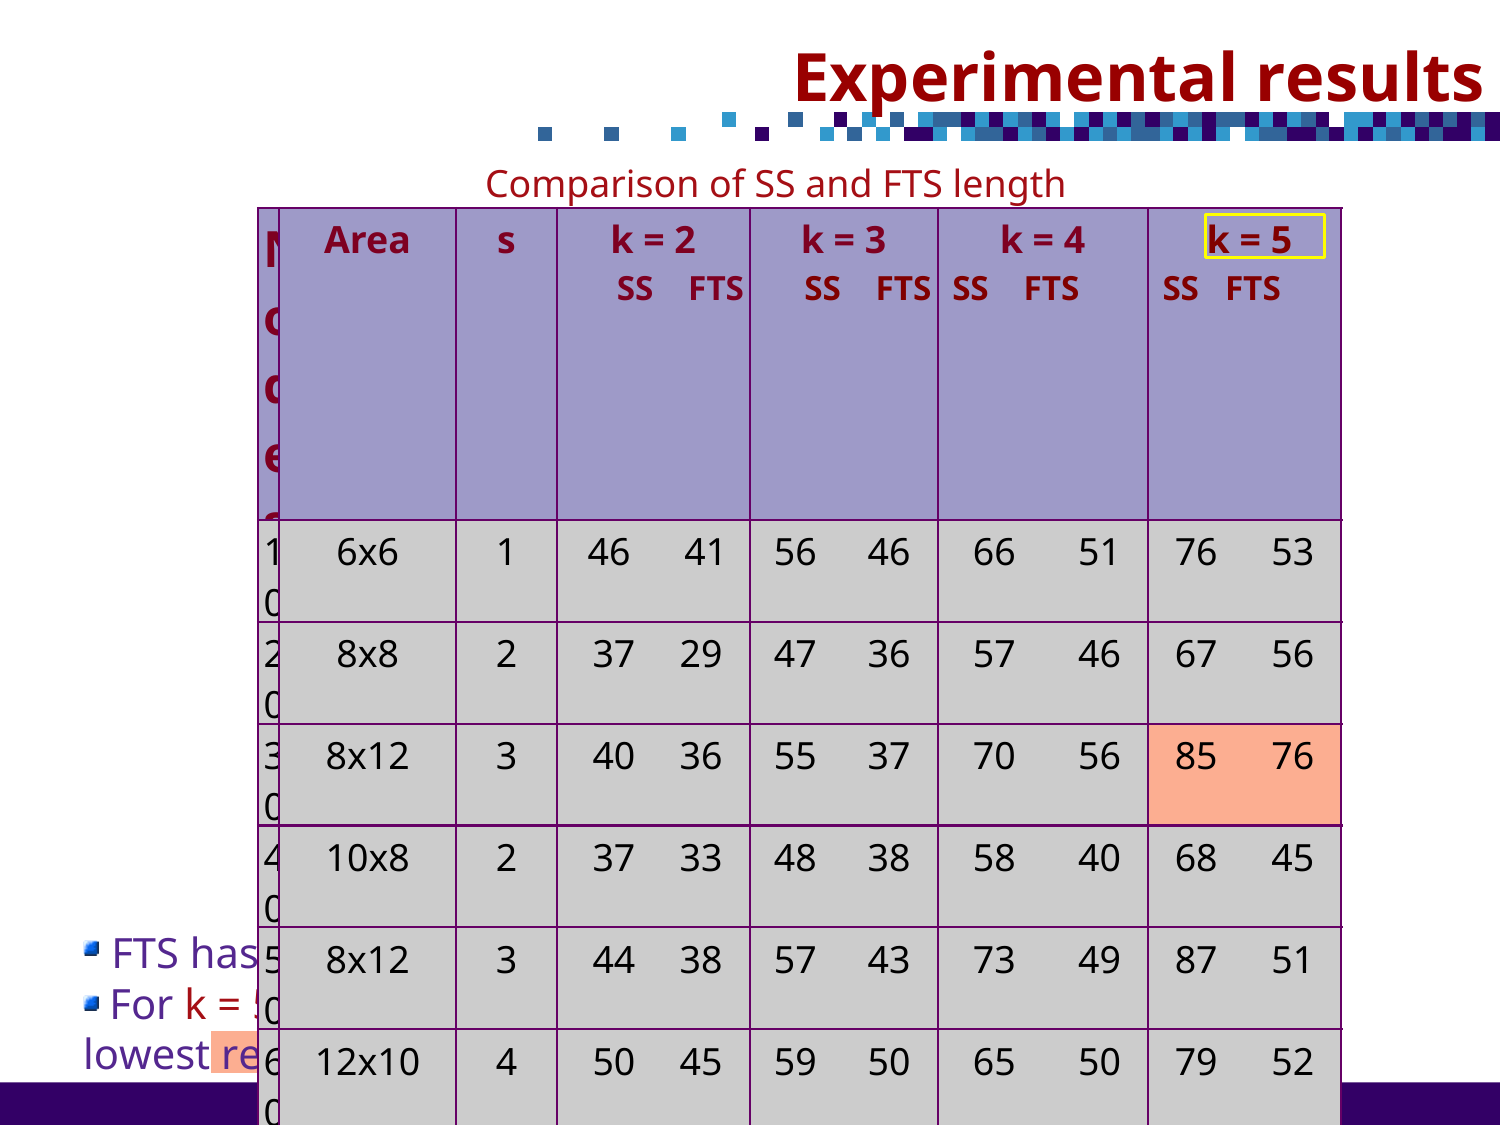

Experimental results
Comparison of SS and FTS length
#
| Nodes | Area | s | k = 2 SS FTS | | k = 3 SS FTS | | k = 4 SS FTS | | k = 5 SS FTS | |
| --- | --- | --- | --- | --- | --- | --- | --- | --- | --- | --- |
| 10 | 6x6 | 1 | 46 | 41 | 56 | 46 | 66 | 51 | 76 | 53 |
| 20 | 8x8 | 2 | 37 | 29 | 47 | 36 | 57 | 46 | 67 | 56 |
| 30 | 8x12 | 3 | 40 | 36 | 55 | 37 | 70 | 56 | 85 | 76 |
| 40 | 10x8 | 2 | 37 | 33 | 48 | 38 | 58 | 40 | 68 | 45 |
| 50 | 8x12 | 3 | 44 | 38 | 57 | 43 | 73 | 49 | 87 | 51 |
| 60 | 12x10 | 4 | 50 | 45 | 59 | 50 | 65 | 50 | 79 | 52 |
| 70 | 10x12 | 4 | 65 | 60 | 82 | 63 | 102 | 66 | 122 | 74 |
| IVD (25) | 10x10 | 2 | 36 | 31 | 41 | 36 | 51 | 36 | 61 | 41 |
| PRT (134) | 15x15 | 6 | 88 | 68 | 114 | 73 | 145 | 76 | 176 | 84 |
 FTS has better completion time than SS as k increases
 For k = 5, we obtained an average improvement of 52.4%, lowest result: 11.8%, best: 109.5%